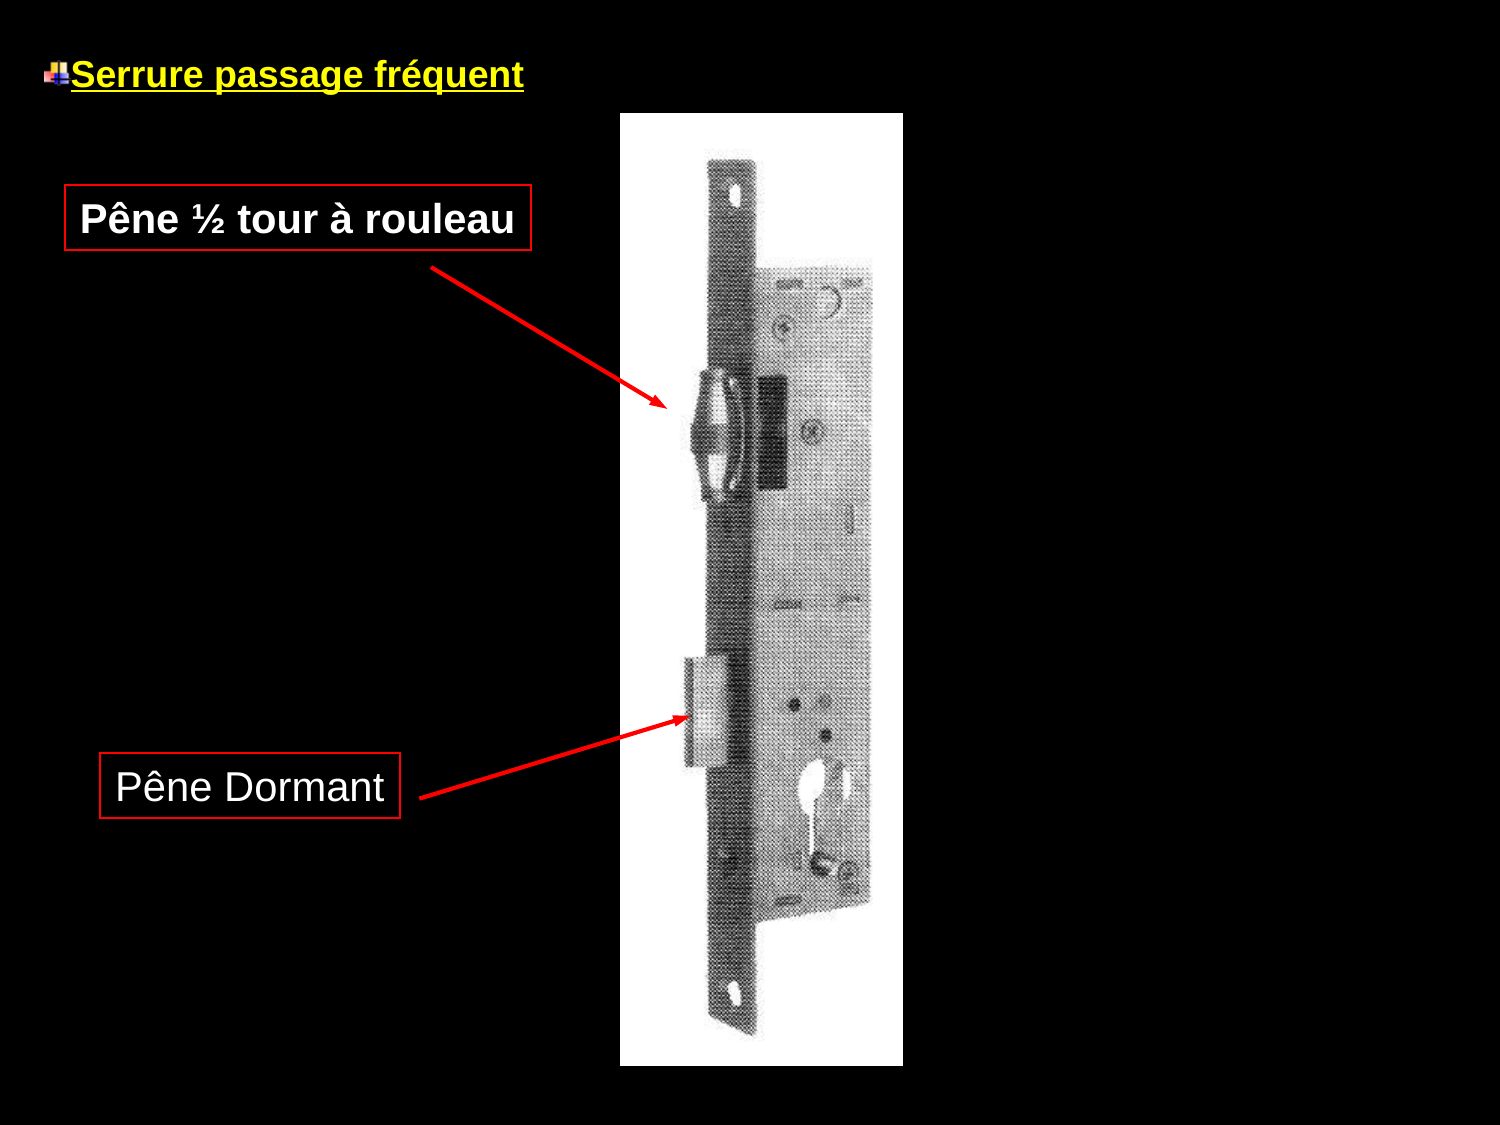

Serrure passage fréquent
Pêne ½ tour à rouleau
Pêne Dormant